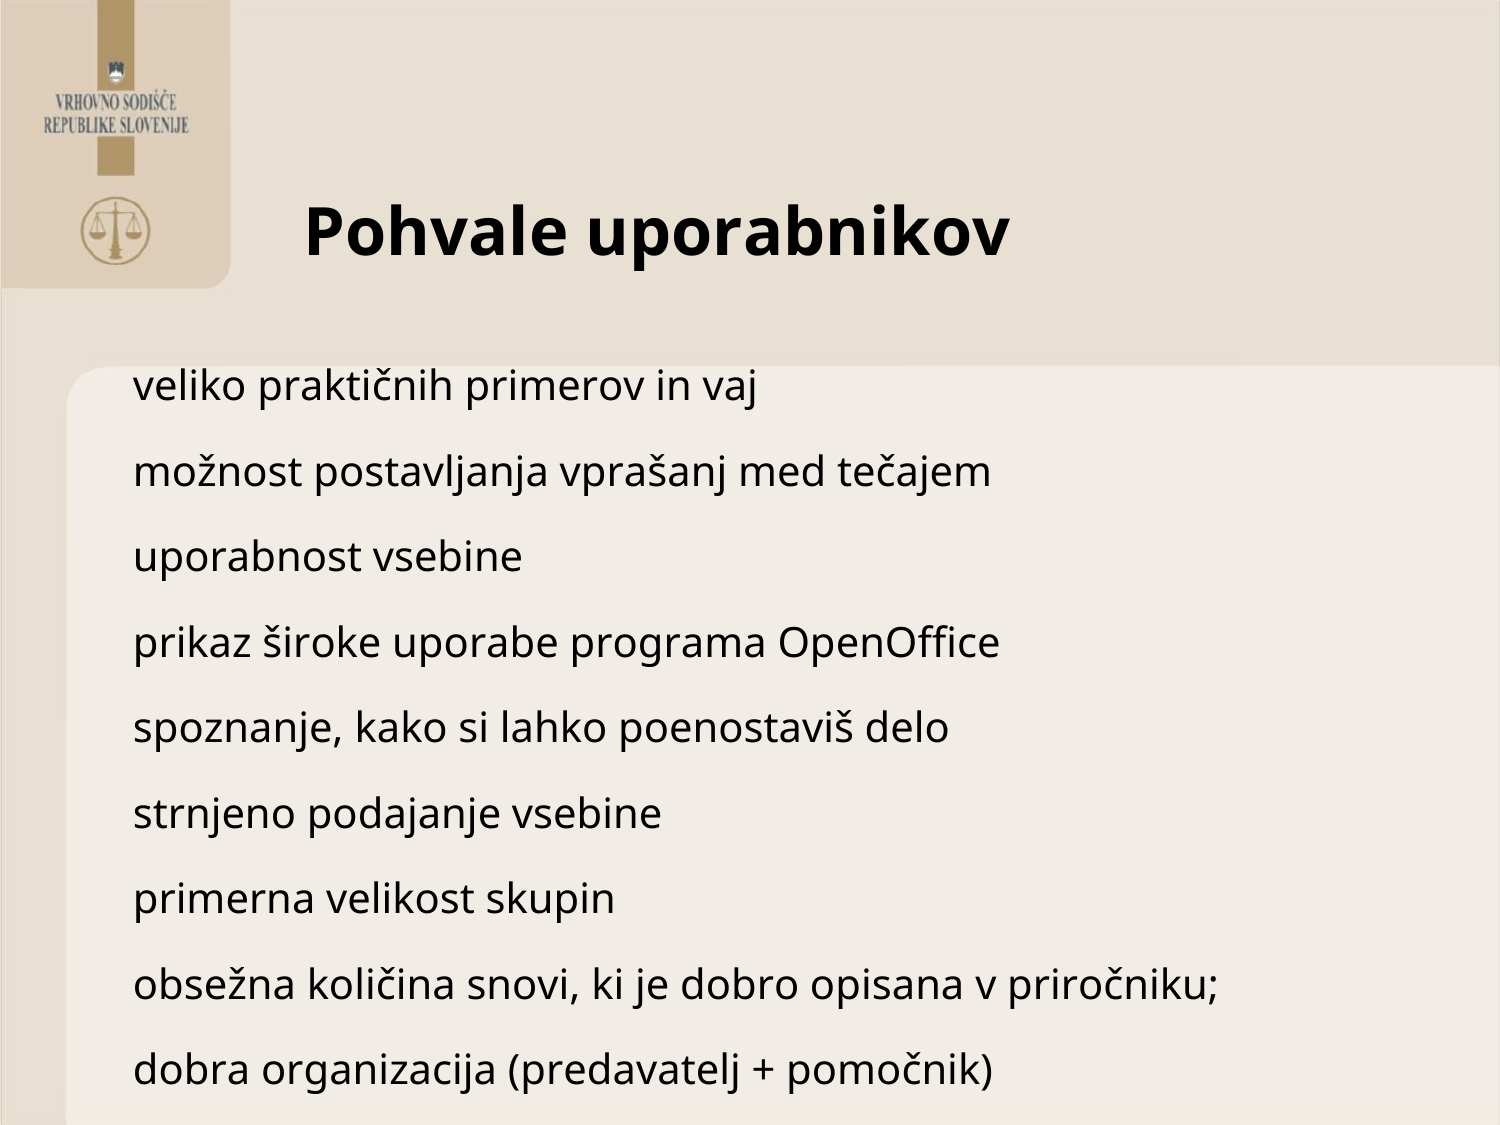

Pohvale uporabnikov
veliko praktičnih primerov in vaj
možnost postavljanja vprašanj med tečajem
uporabnost vsebine
prikaz široke uporabe programa OpenOffice
spoznanje, kako si lahko poenostaviš delo
strnjeno podajanje vsebine
primerna velikost skupin
obsežna količina snovi, ki je dobro opisana v priročniku;
dobra organizacija (predavatelj + pomočnik)
dobri pogoji za izvedbo tečaja in dobro vzdušje